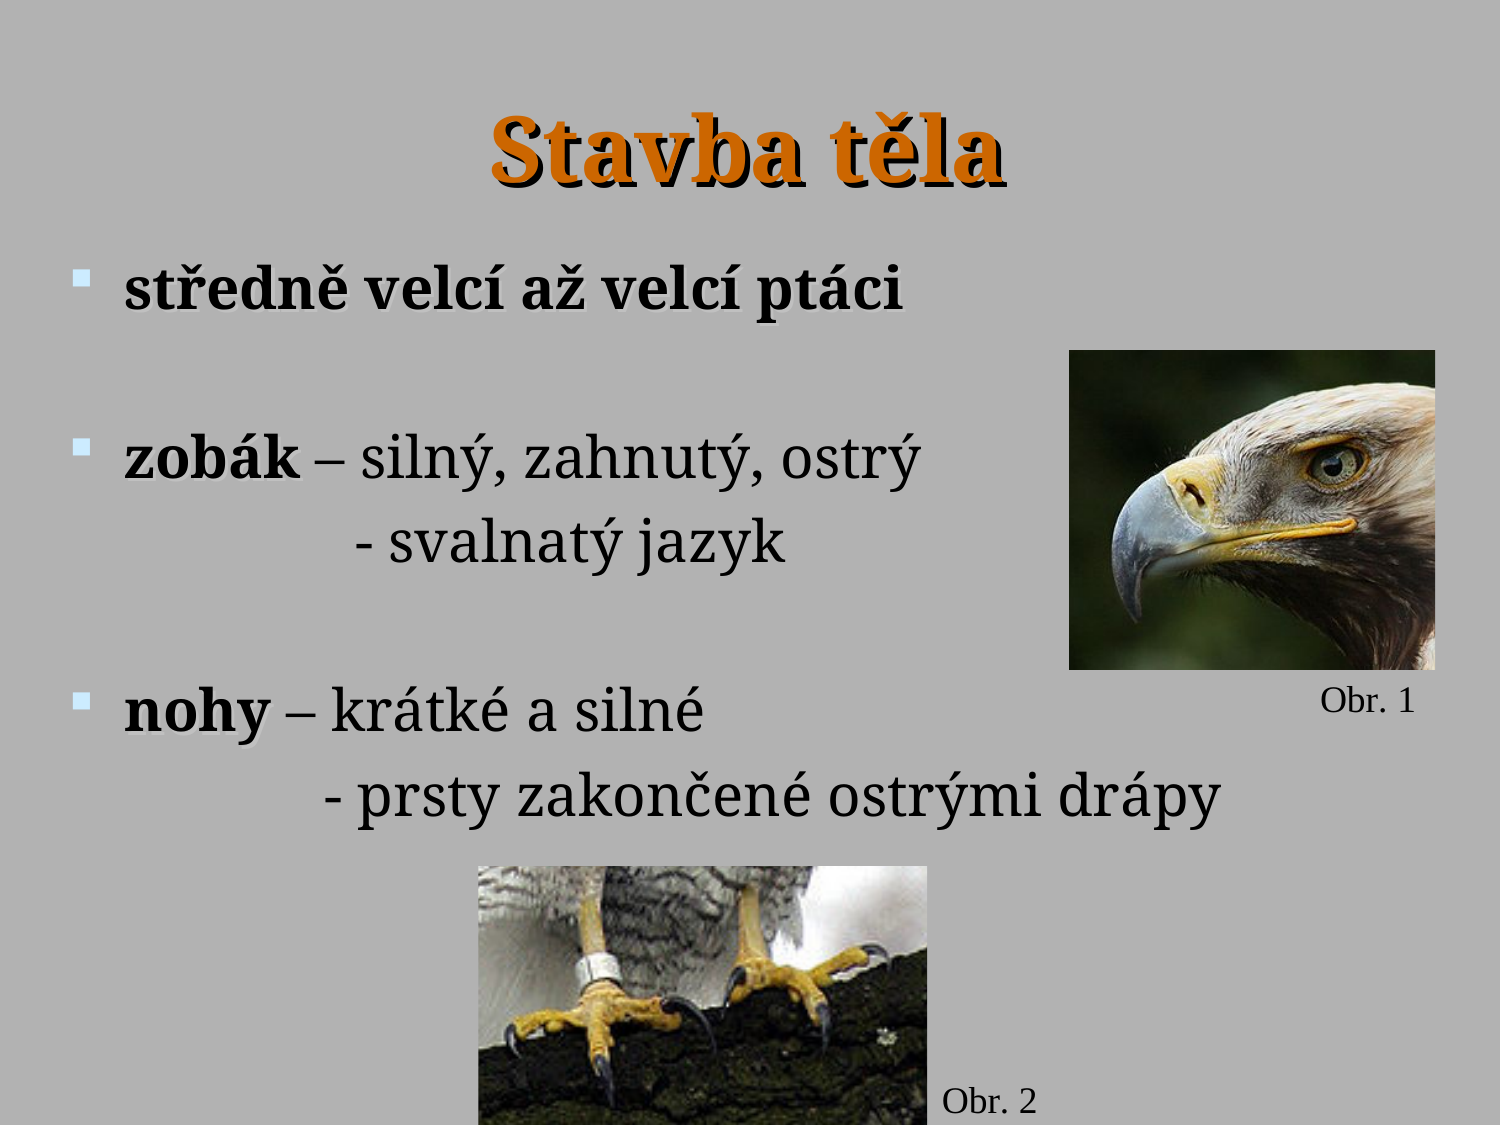

# Stavba těla
středně velcí až velcí ptáci
zobák – silný, zahnutý, ostrý
		 - svalnatý jazyk
nohy – krátké a silné
		 - prsty zakončené ostrými drápy
Obr. 1
Obr. 2